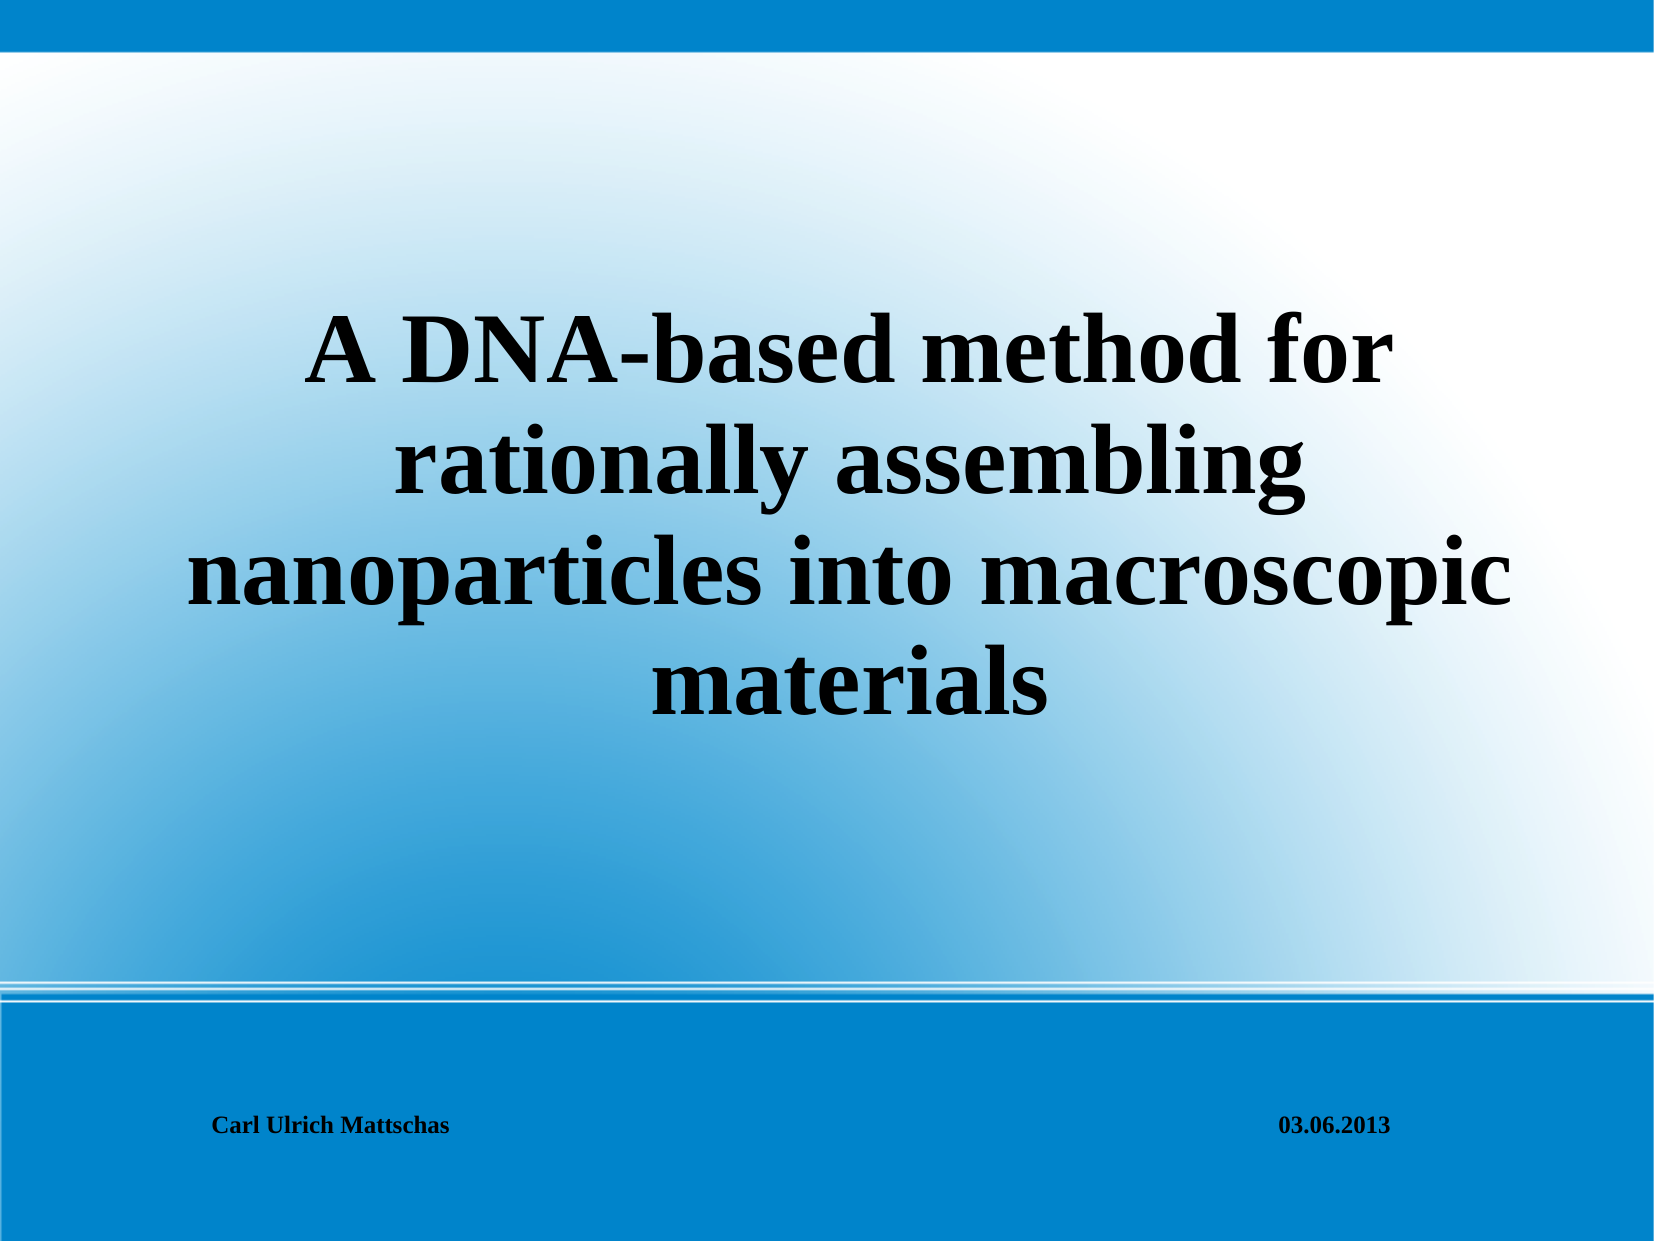

# A DNA-based method for rationally assembling nanoparticles into macroscopic materials
Carl Ulrich Mattschas
03.06.2013